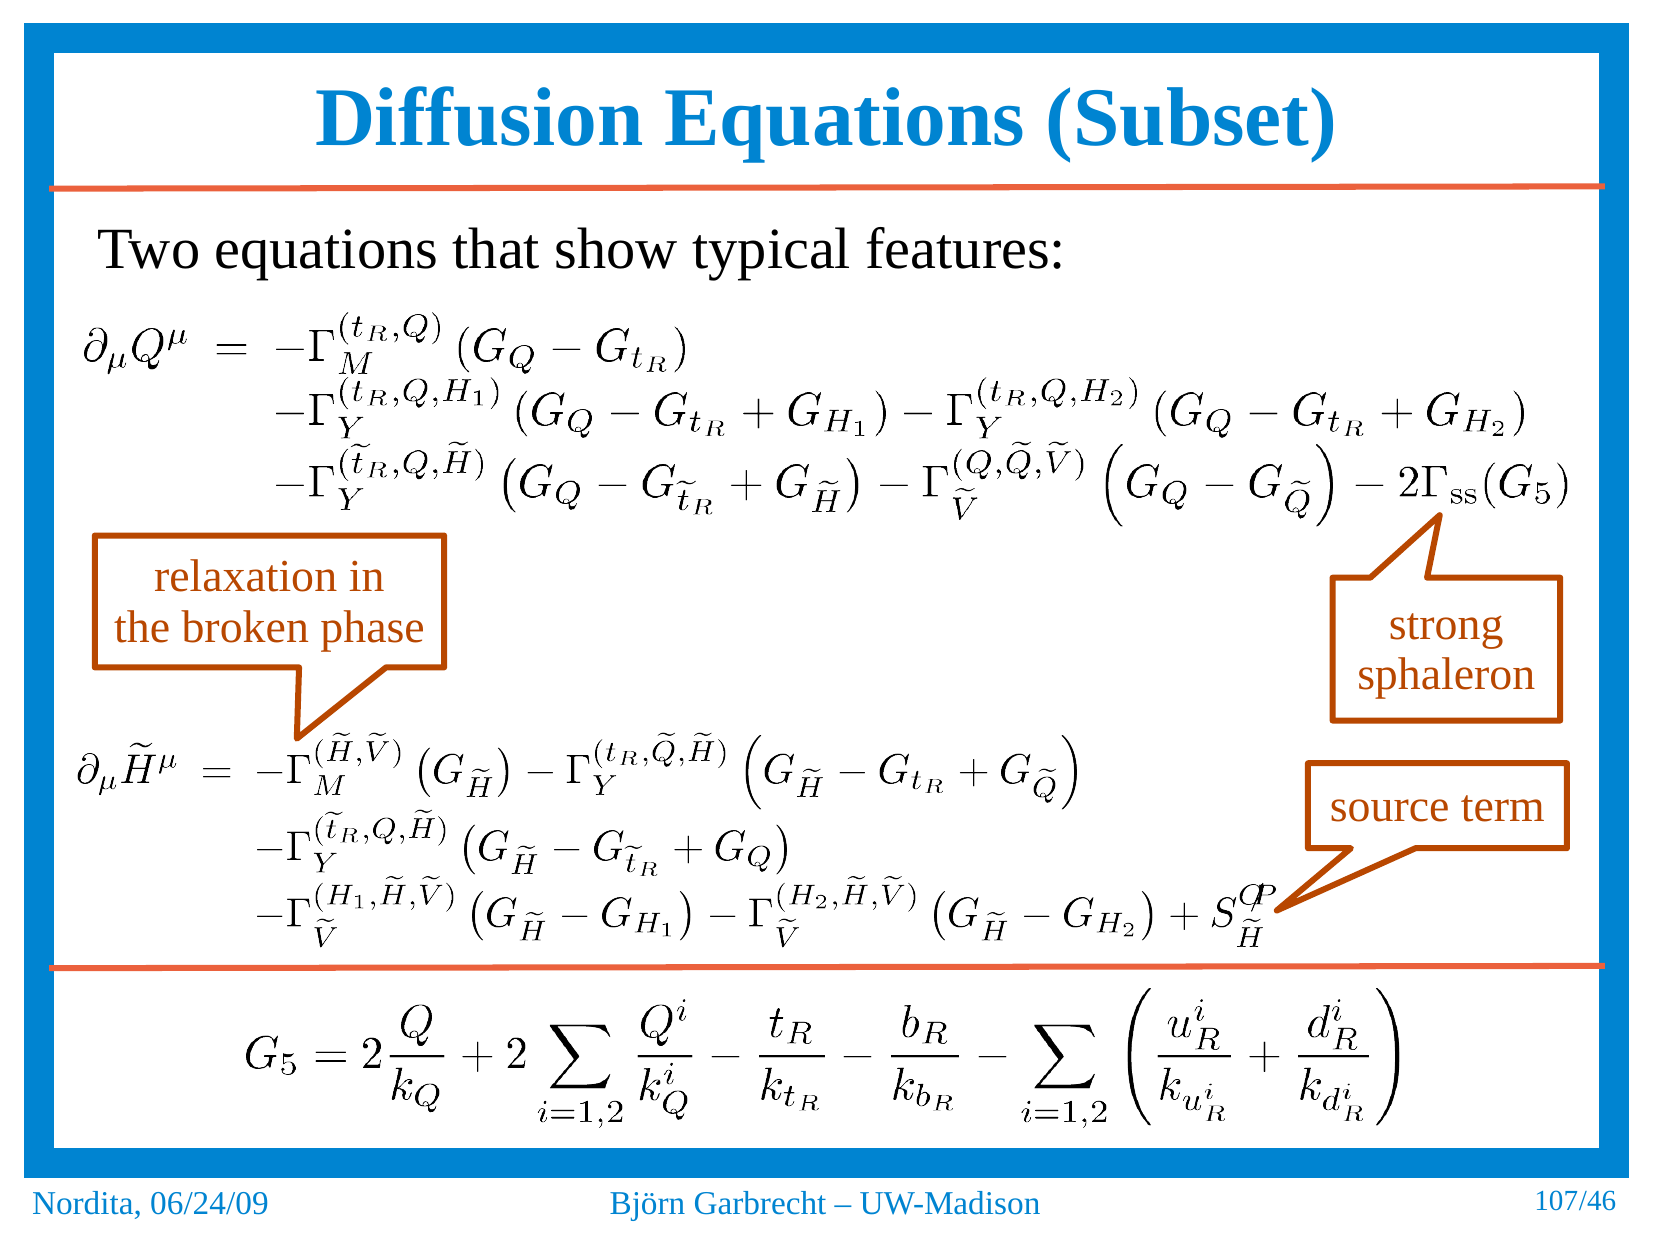

# Diffusion Equations (Subset)
Two equations that show typical features:
relaxation in
the broken phase
strong sphaleron
source term
Björn Garbrecht – UW-Madison
107